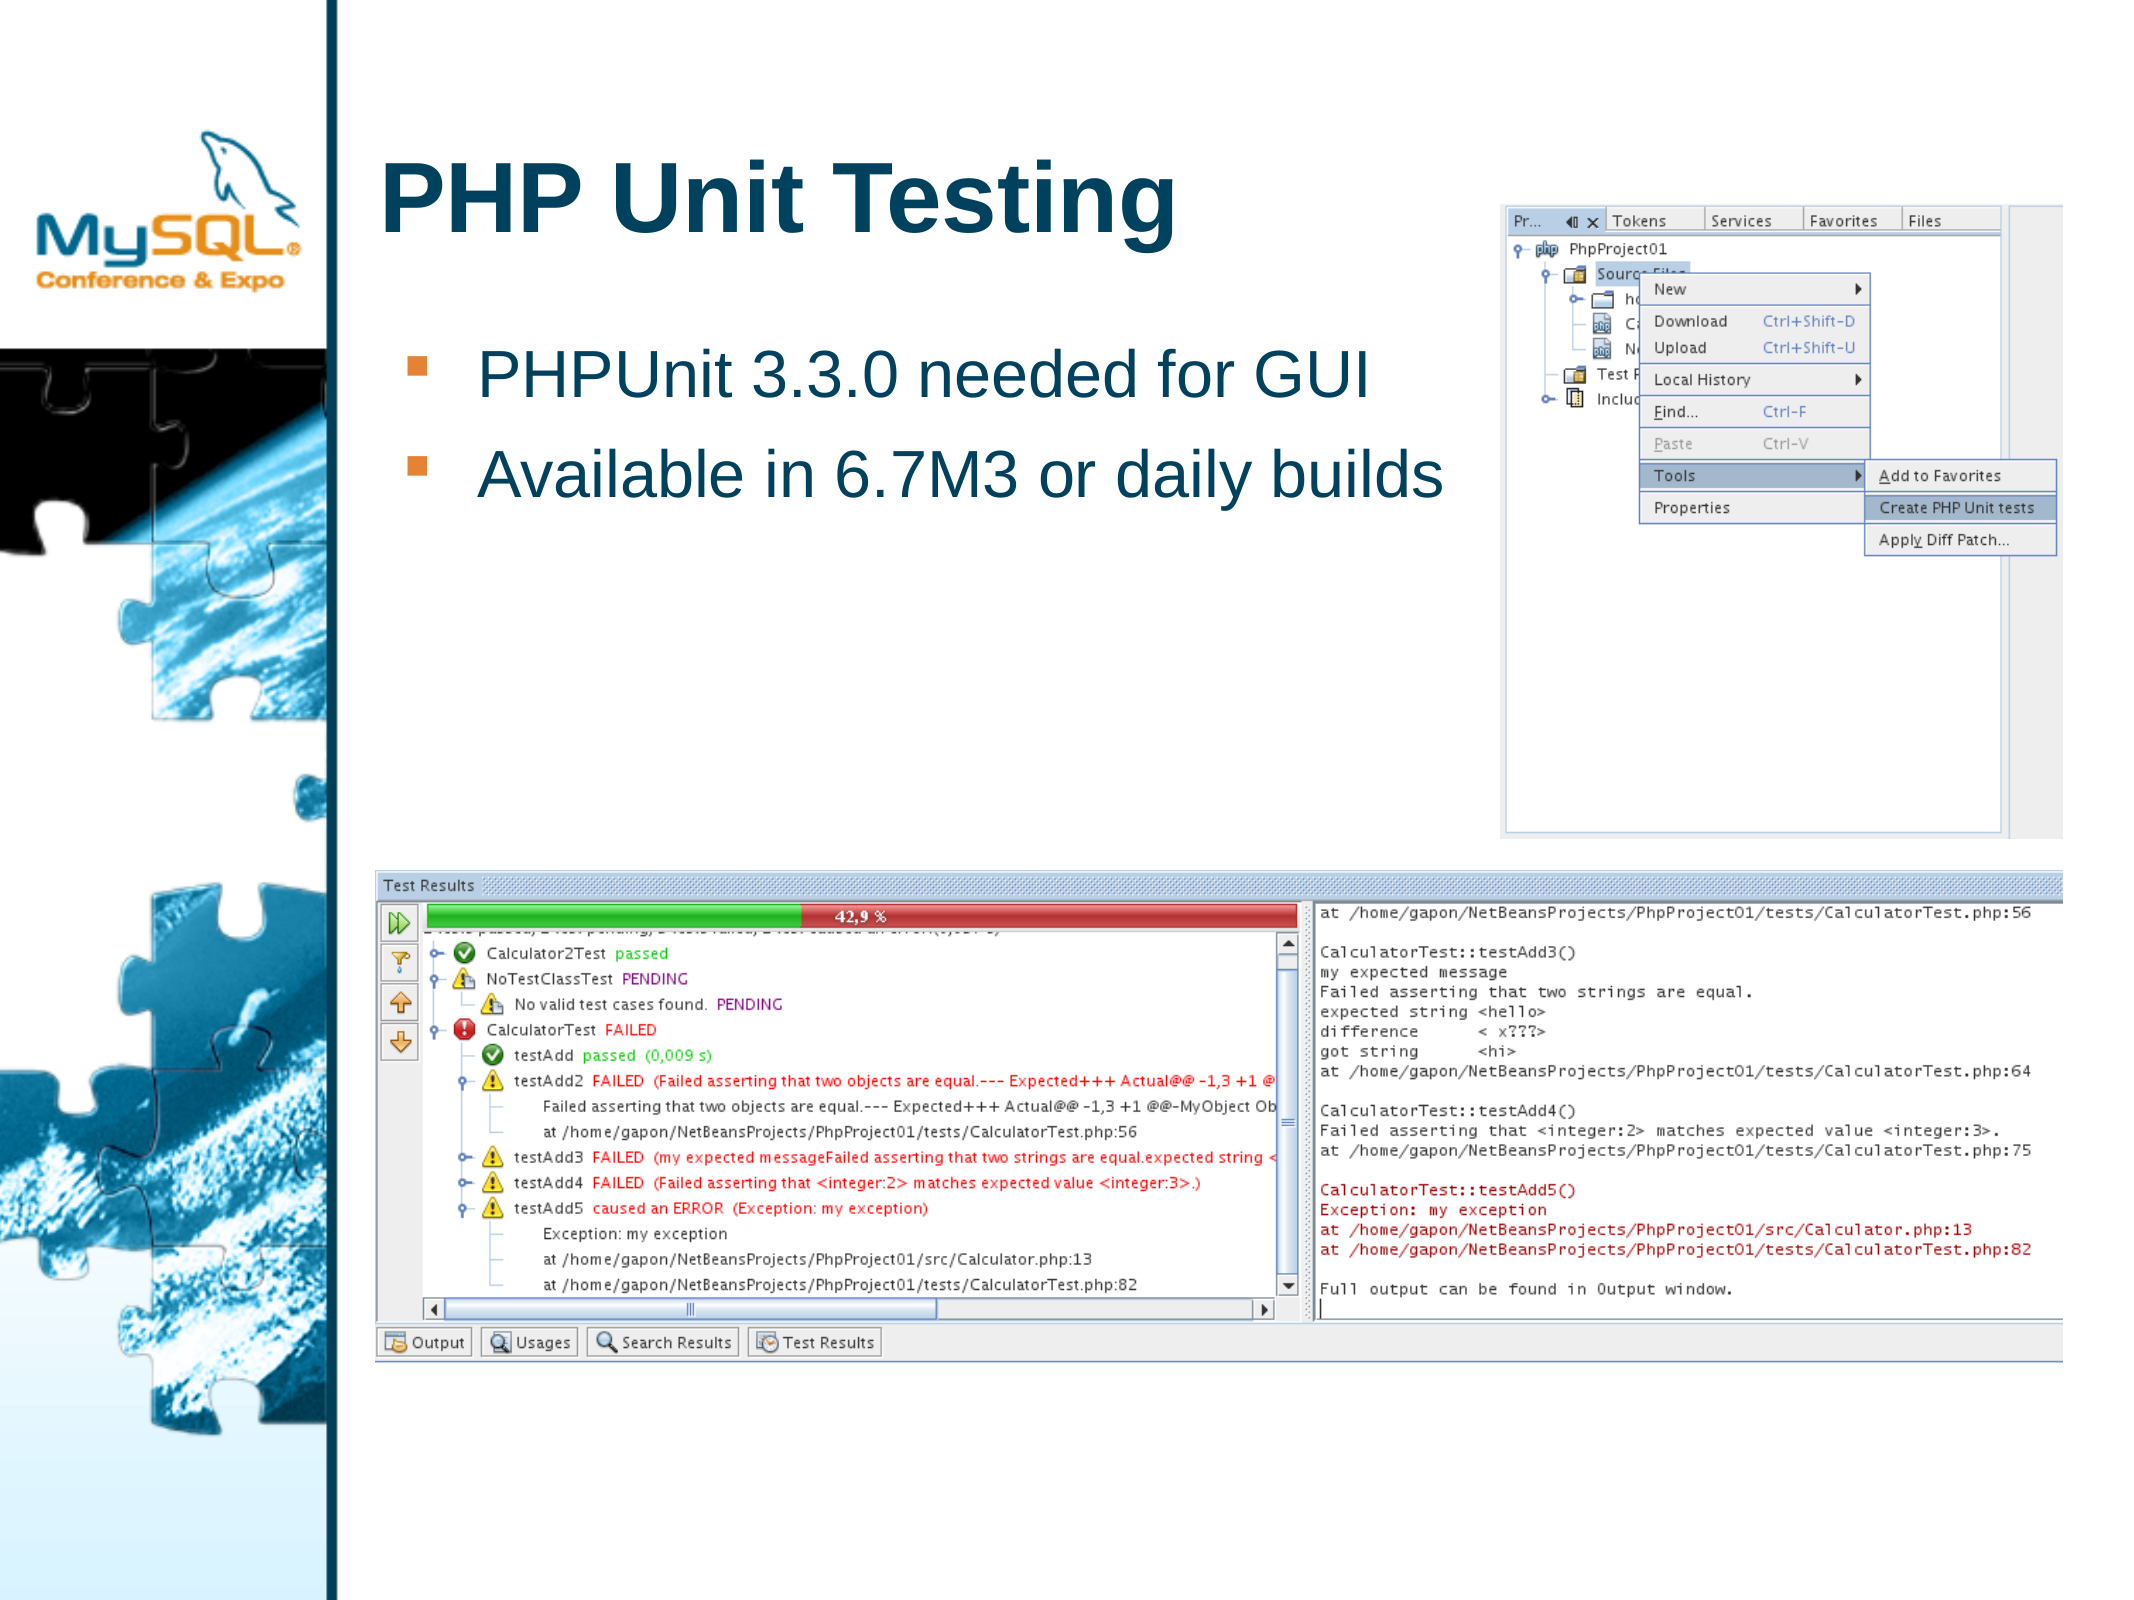

# PHP Unit Testing
PHPUnit 3.3.0 needed for GUI
Available in 6.7M3 or daily builds